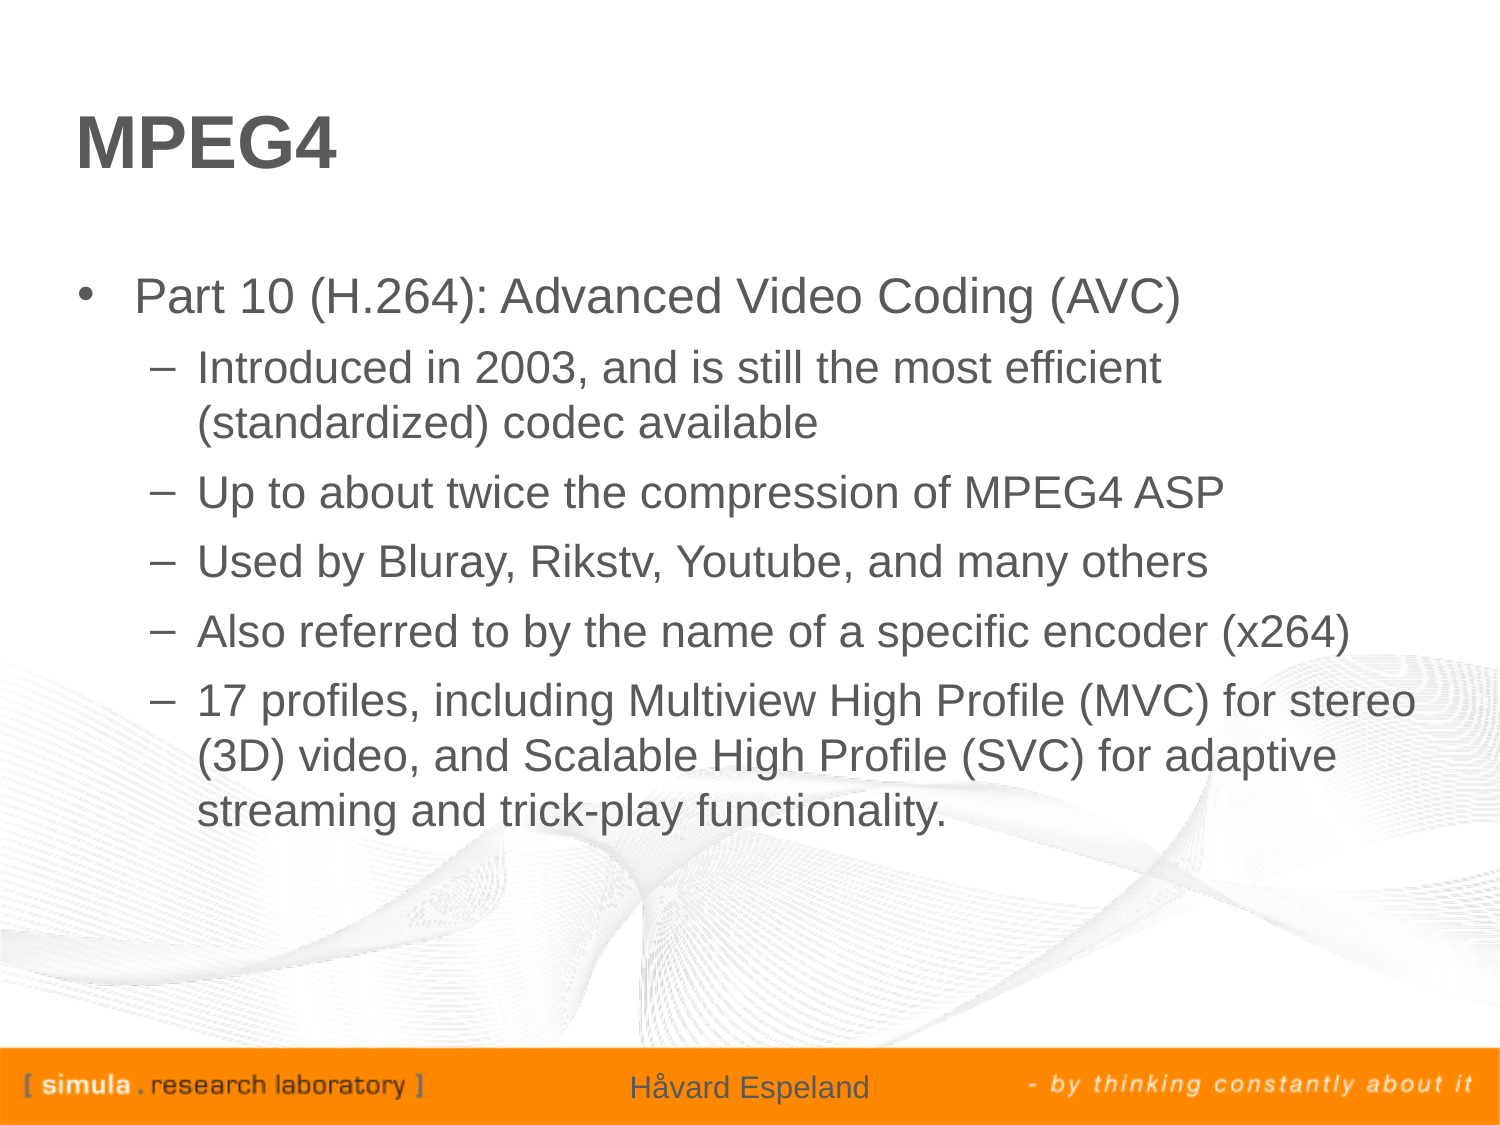

# MPEG4
Part 10 (H.264): Advanced Video Coding (AVC)
Introduced in 2003, and is still the most efficient (standardized) codec available
Up to about twice the compression of MPEG4 ASP
Used by Bluray, Rikstv, Youtube, and many others
Also referred to by the name of a specific encoder (x264)
17 profiles, including Multiview High Profile (MVC) for stereo (3D) video, and Scalable High Profile (SVC) for adaptive streaming and trick-play functionality.